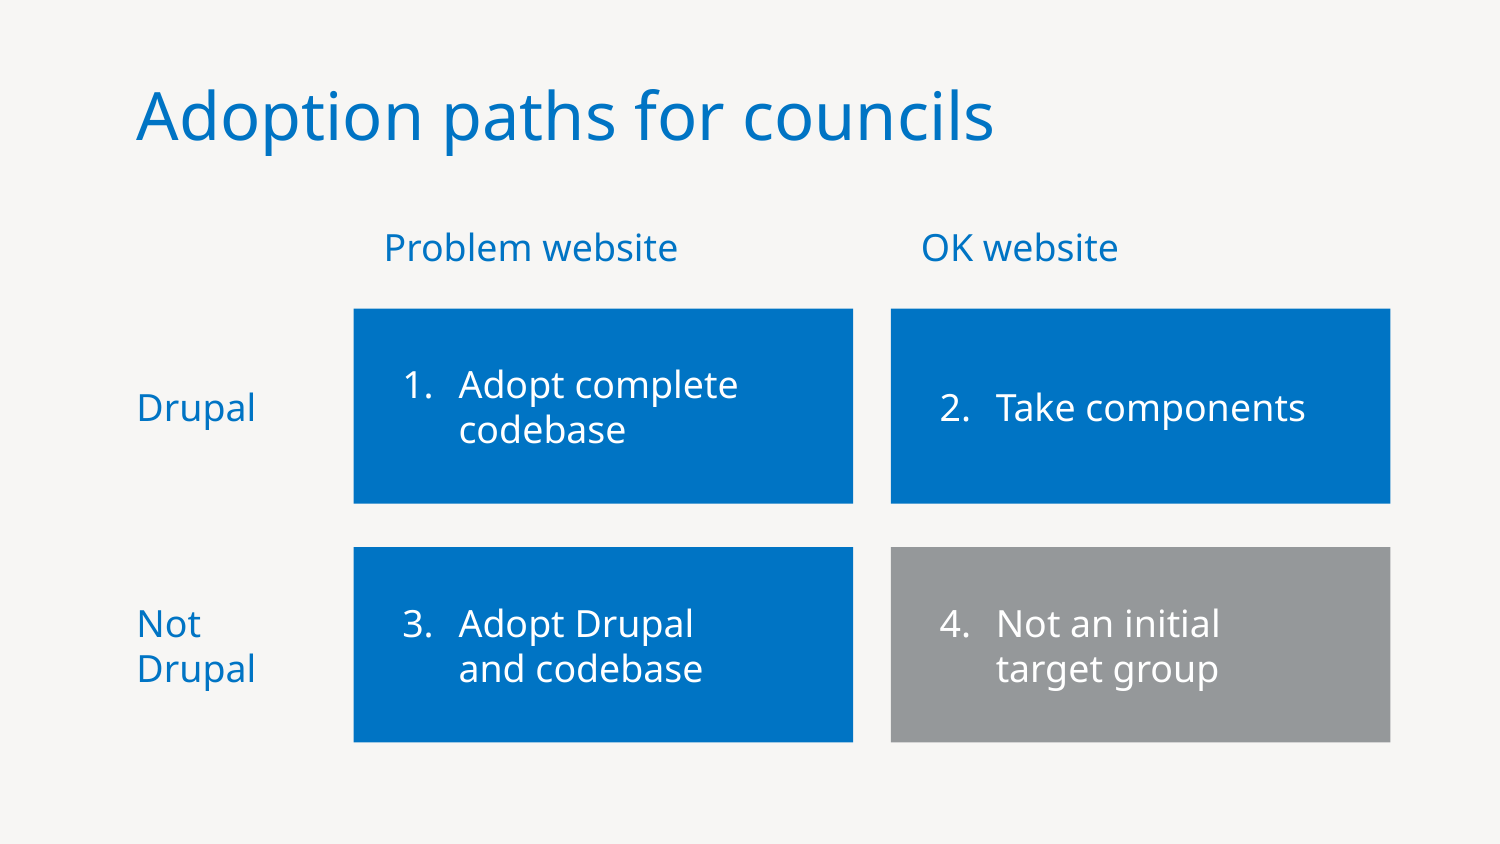

# Adoption paths for councils
Problem website
OK website
Drupal
Adopt complete codebase
Take components
Not Drupal
Adopt Drupal
and codebase
Not an initial
target group